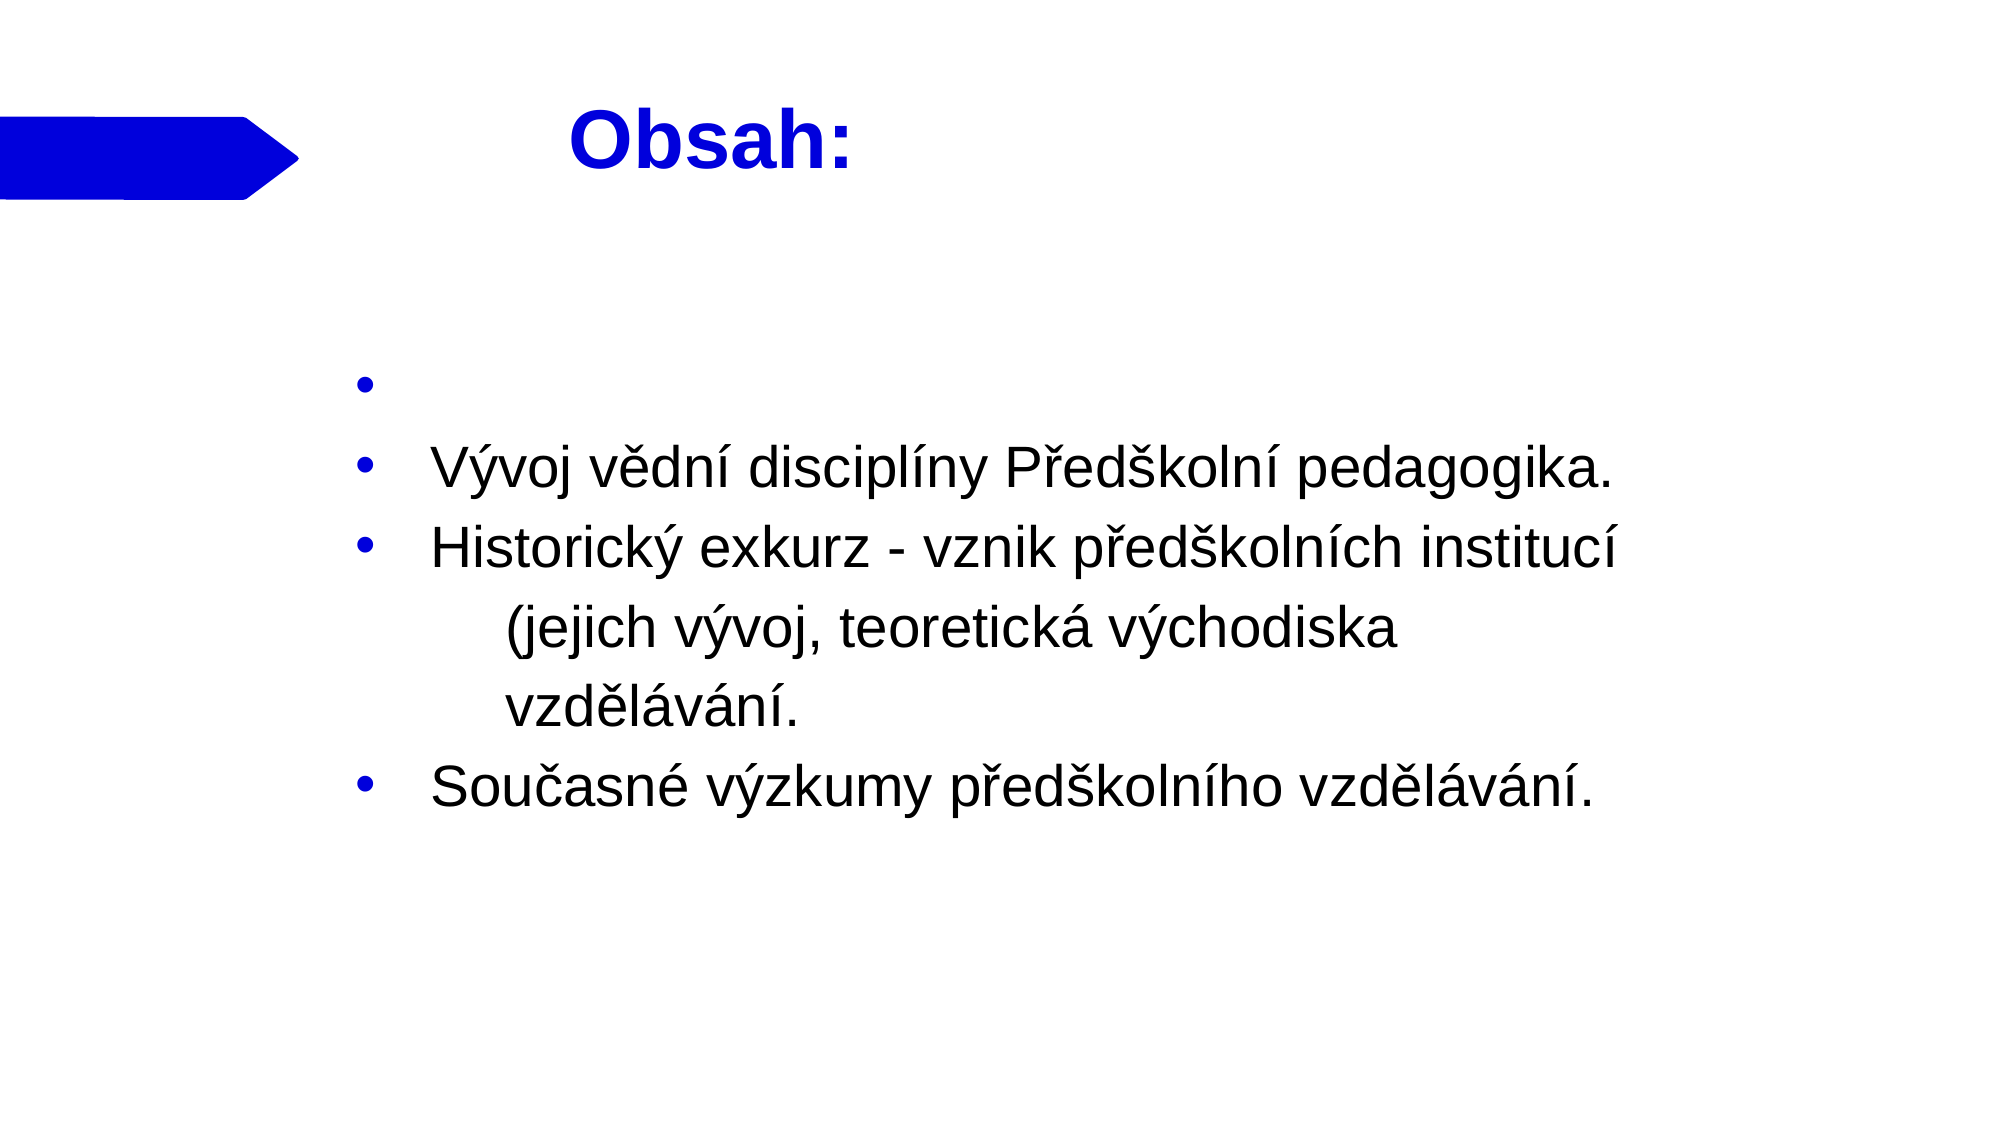

# Obsah:
Vývoj vědní disciplíny Předškolní pedagogika.
Historický exkurz - vznik předškolních institucí (jejich vývoj, teoretická východiska vzdělávání.
Současné výzkumy předškolního vzdělávání.